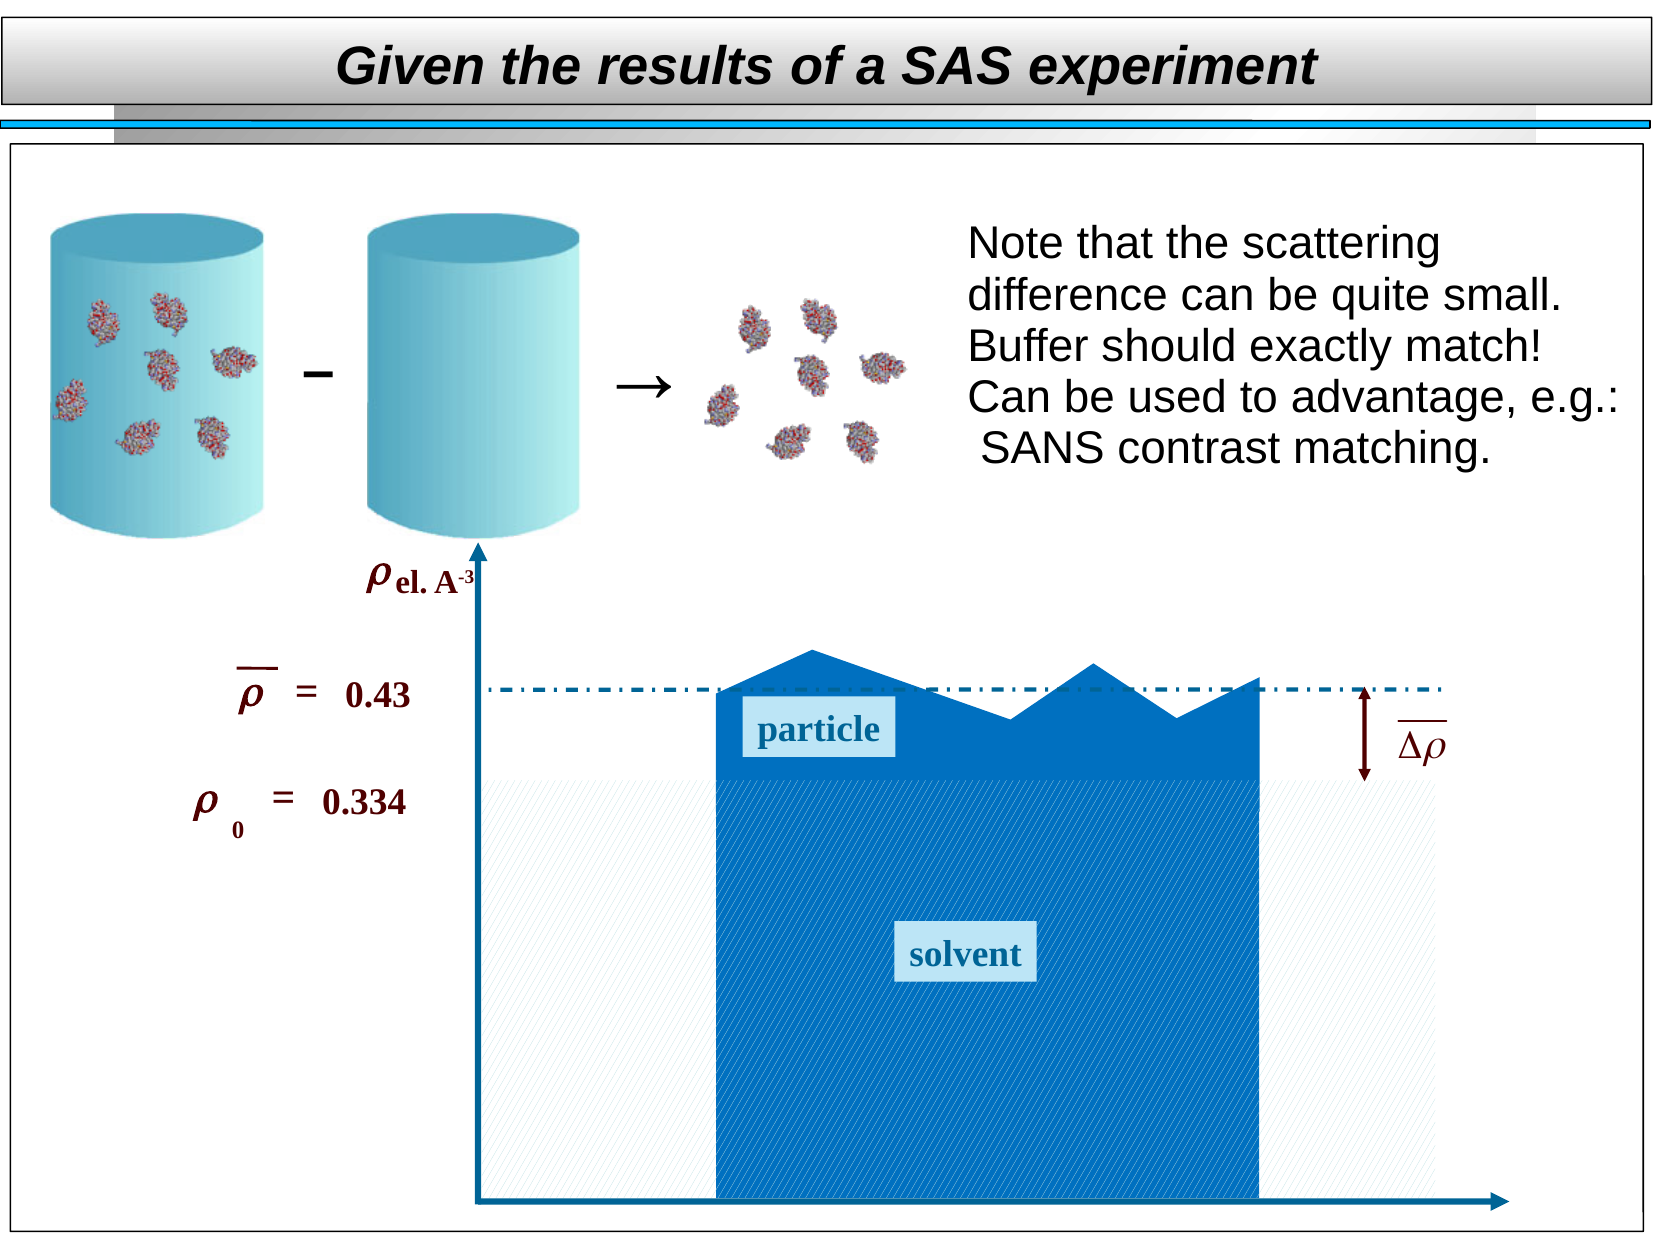

Given the results of a SAS experiment
Note that the scattering
difference can be quite small.
Buffer should exactly match!
Can be used to advantage, e.g.:
 SANS contrast matching.
→
–
r
el. A-3
r
=
0.43
particle
r
=
0.334
0
solvent